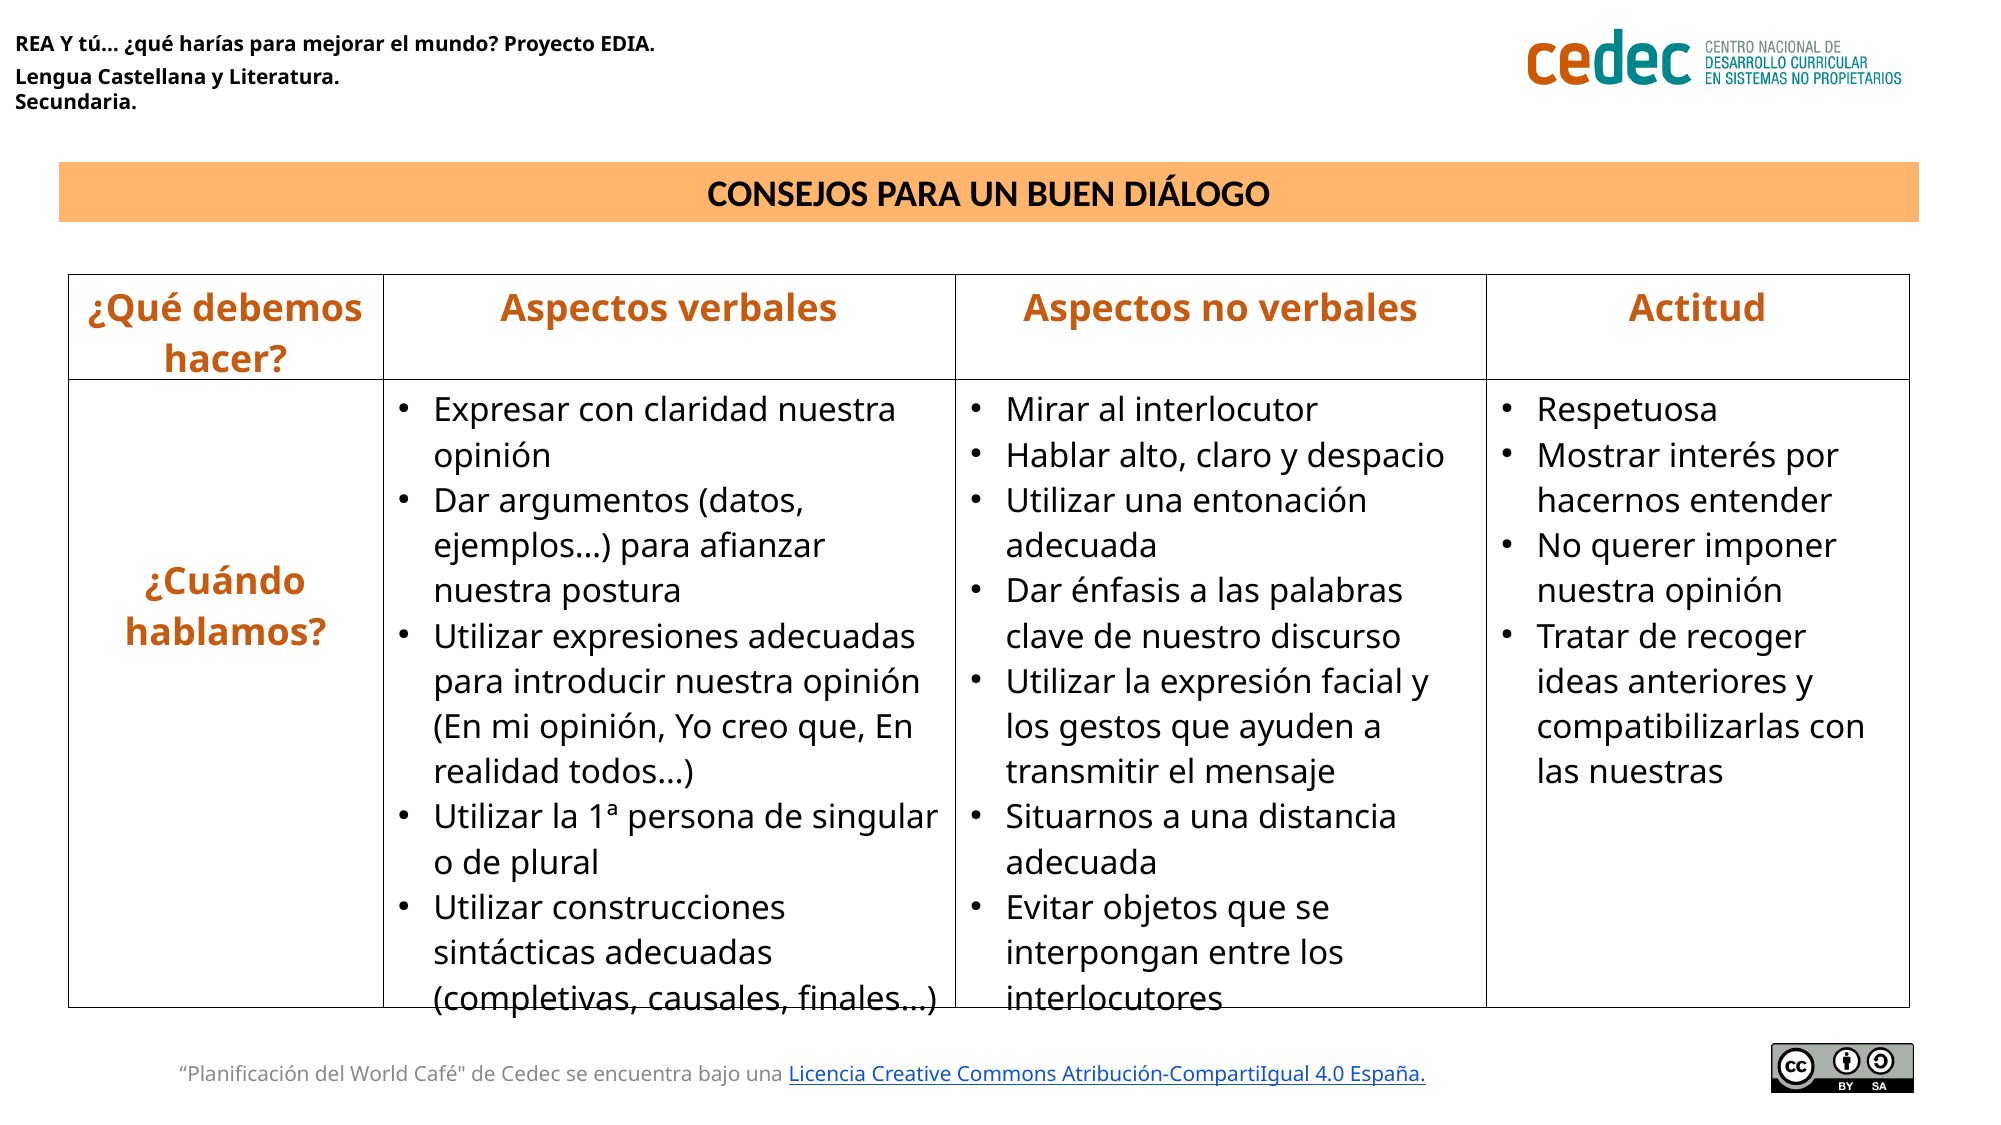

REA Y tú… ¿qué harías para mejorar el mundo? Proyecto EDIA.
Lengua Castellana y Literatura. Secundaria.
CONSEJOS PARA UN BUEN DIÁLOGO
| ¿Qué debemos hacer? | Aspectos verbales | Aspectos no verbales | Actitud |
| --- | --- | --- | --- |
| ¿Cuándo hablamos? | Expresar con claridad nuestra opinión Dar argumentos (datos, ejemplos…) para afianzar nuestra postura Utilizar expresiones adecuadas para introducir nuestra opinión (En mi opinión, Yo creo que, En realidad todos…) Utilizar la 1ª persona de singular o de plural Utilizar construcciones sintácticas adecuadas (completivas, causales, finales…) | Mirar al interlocutor Hablar alto, claro y despacio Utilizar una entonación adecuada Dar énfasis a las palabras clave de nuestro discurso Utilizar la expresión facial y los gestos que ayuden a transmitir el mensaje Situarnos a una distancia adecuada Evitar objetos que se interpongan entre los interlocutores | Respetuosa Mostrar interés por hacernos entender No querer imponer nuestra opinión Tratar de recoger ideas anteriores y compatibilizarlas con las nuestras |
 “Planificación del World Café" de Cedec se encuentra bajo una Licencia Creative Commons Atribución-CompartiIgual 4.0 España.